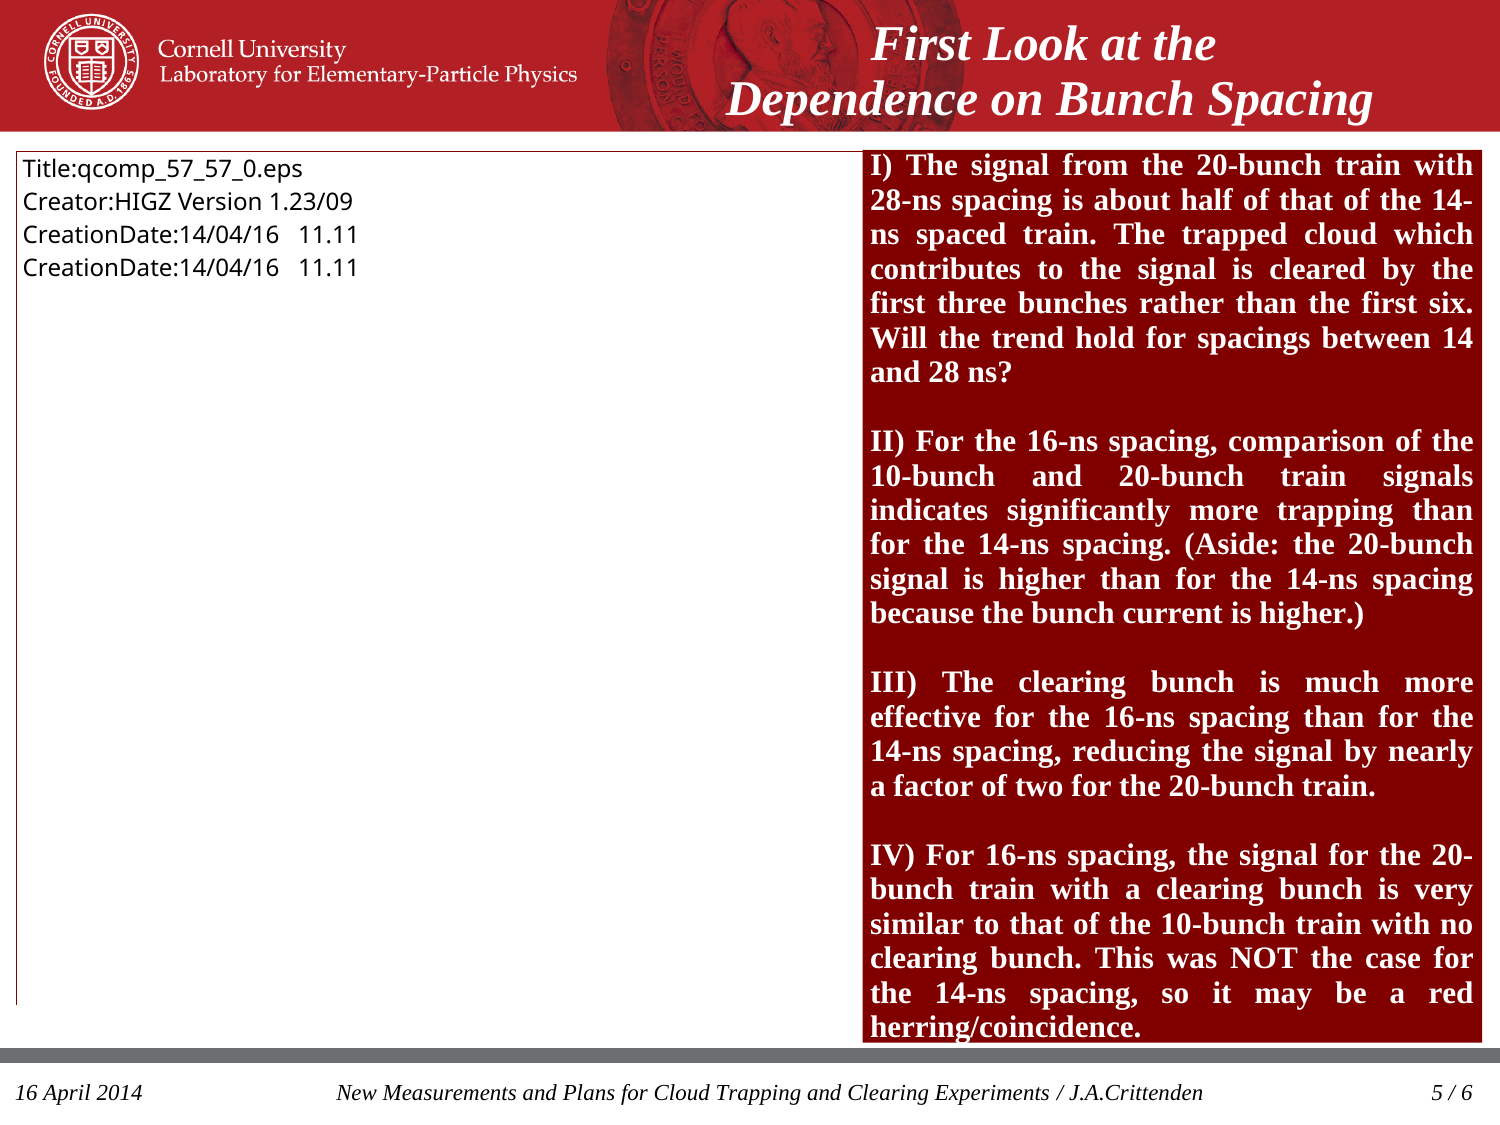

# First Look at the Dependence on Bunch Spacing
I) The signal from the 20-bunch train with 28-ns spacing is about half of that of the 14-ns spaced train. The trapped cloud which contributes to the signal is cleared by the first three bunches rather than the first six. Will the trend hold for spacings between 14 and 28 ns?
II) For the 16-ns spacing, comparison of the 10-bunch and 20-bunch train signals indicates significantly more trapping than for the 14-ns spacing. (Aside: the 20-bunch signal is higher than for the 14-ns spacing because the bunch current is higher.)
III) The clearing bunch is much more effective for the 16-ns spacing than for the 14-ns spacing, reducing the signal by nearly a factor of two for the 20-bunch train.
IV) For 16-ns spacing, the signal for the 20-bunch train with a clearing bunch is very similar to that of the 10-bunch train with no clearing bunch. This was NOT the case for the 14-ns spacing, so it may be a red herring/coincidence.